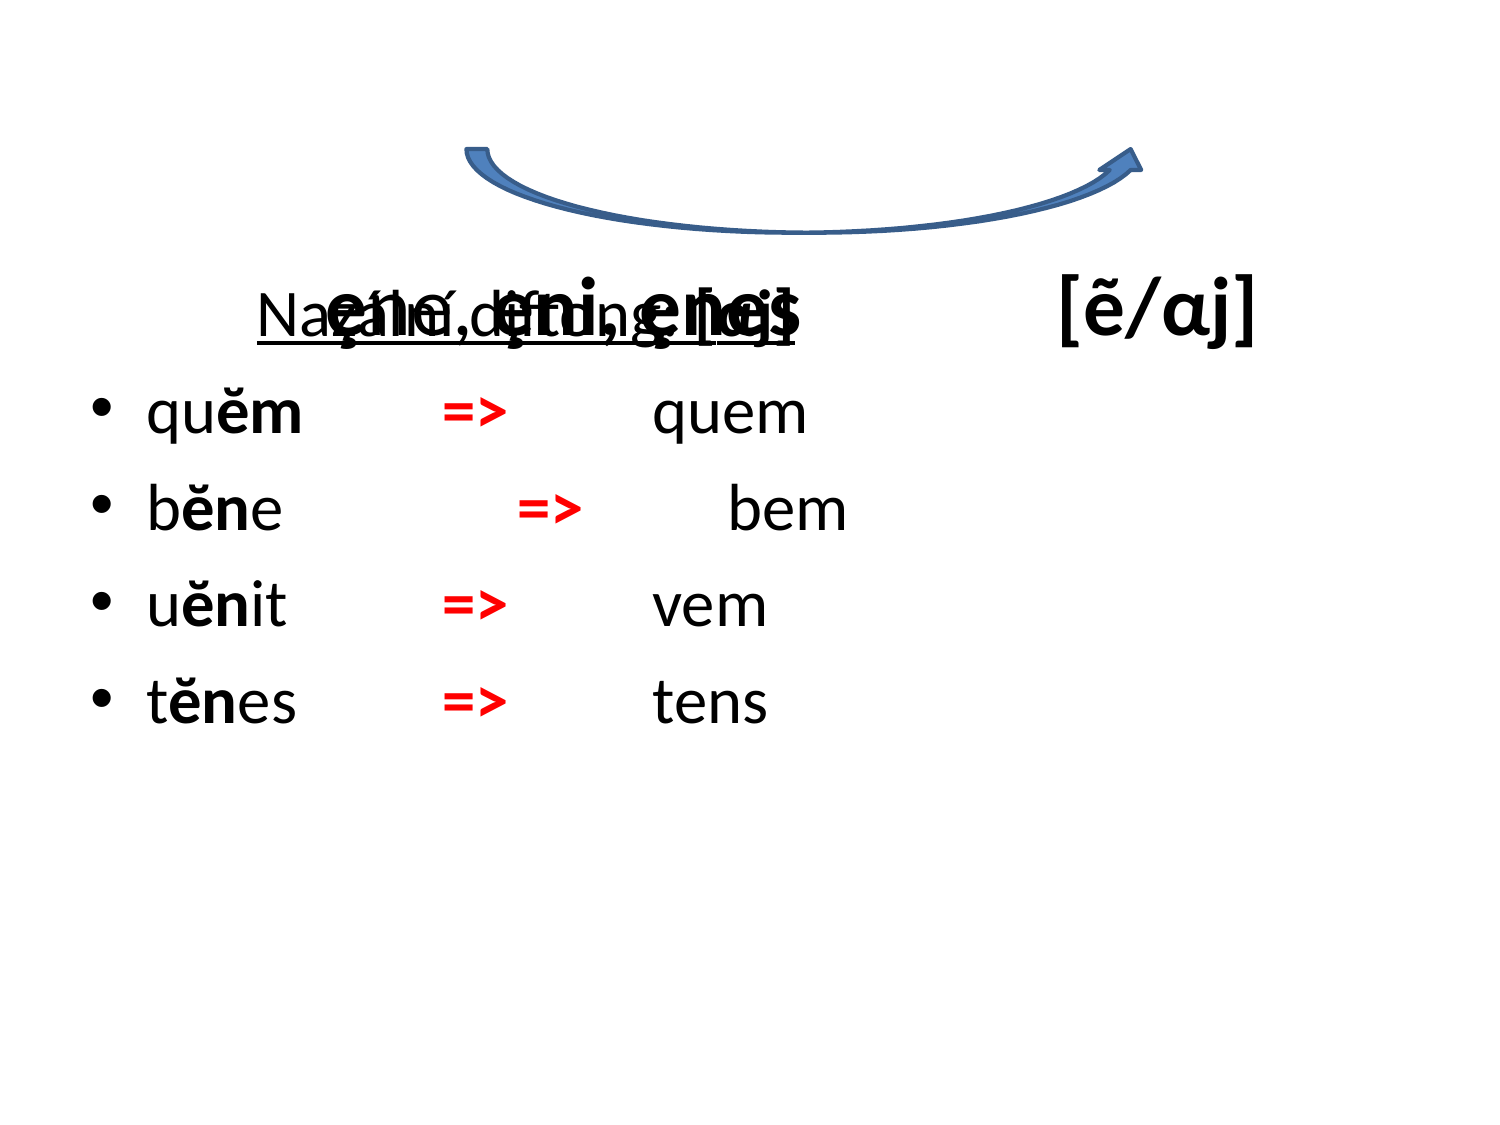

# ȩne, ȩni, ȩnes		 [ẽ/αj]
Nazální diftong: [αj]
quĕm		 => 		quem
bĕne	 => 		bem
uĕnit		 => 		vem
tĕnes		 => 		tens